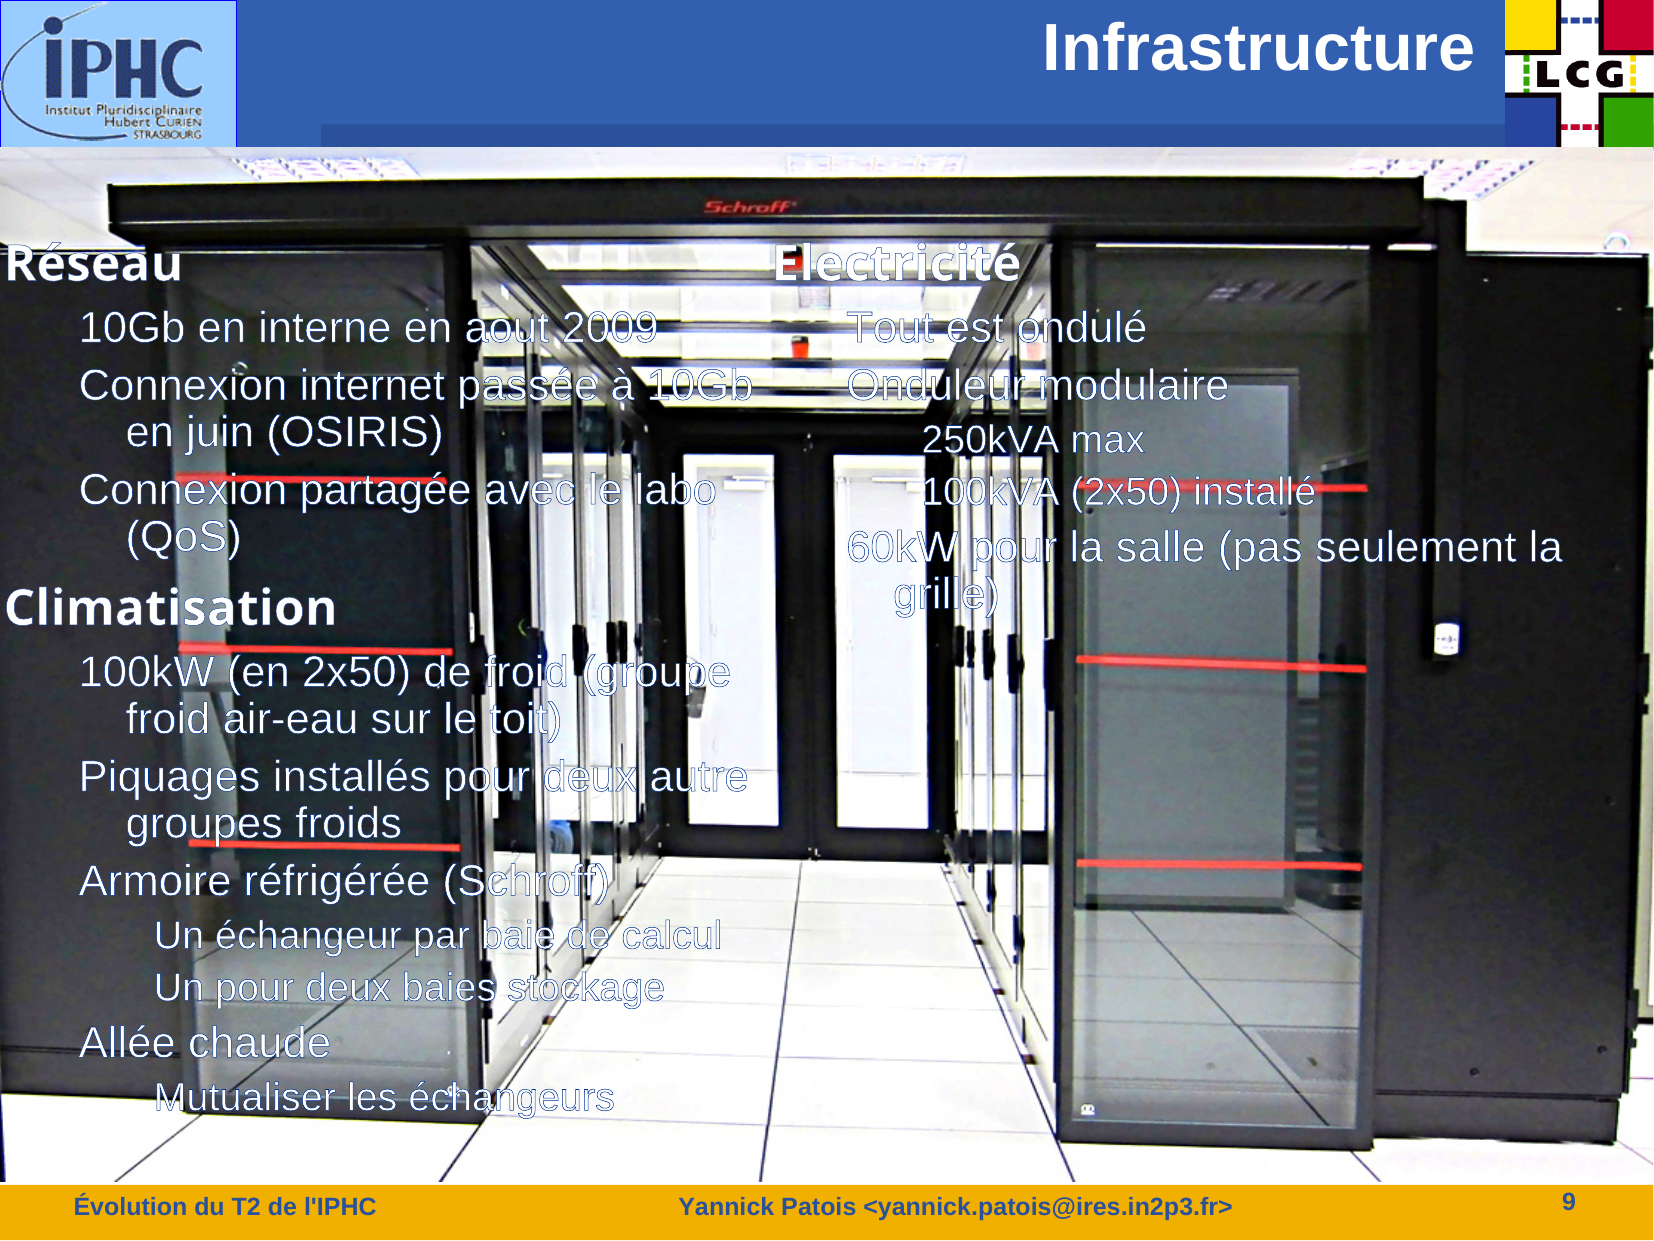

# Infrastructure
Réseau
10Gb en interne en aout 2009
Connexion internet passée à 10Gb en juin (OSIRIS)
Connexion partagée avec le labo (QoS)
Climatisation
100kW (en 2x50) de froid (groupe froid air-eau sur le toit)
Piquages installés pour deux autre groupes froids
Armoire réfrigérée (Schroff)
Un échangeur par baie de calcul
Un pour deux baies stockage
Allée chaude
Mutualiser les échangeurs
Electricité
Tout est ondulé
Onduleur modulaire
250kVA max
100kVA (2x50) installé
60kW pour la salle (pas seulement la grille)